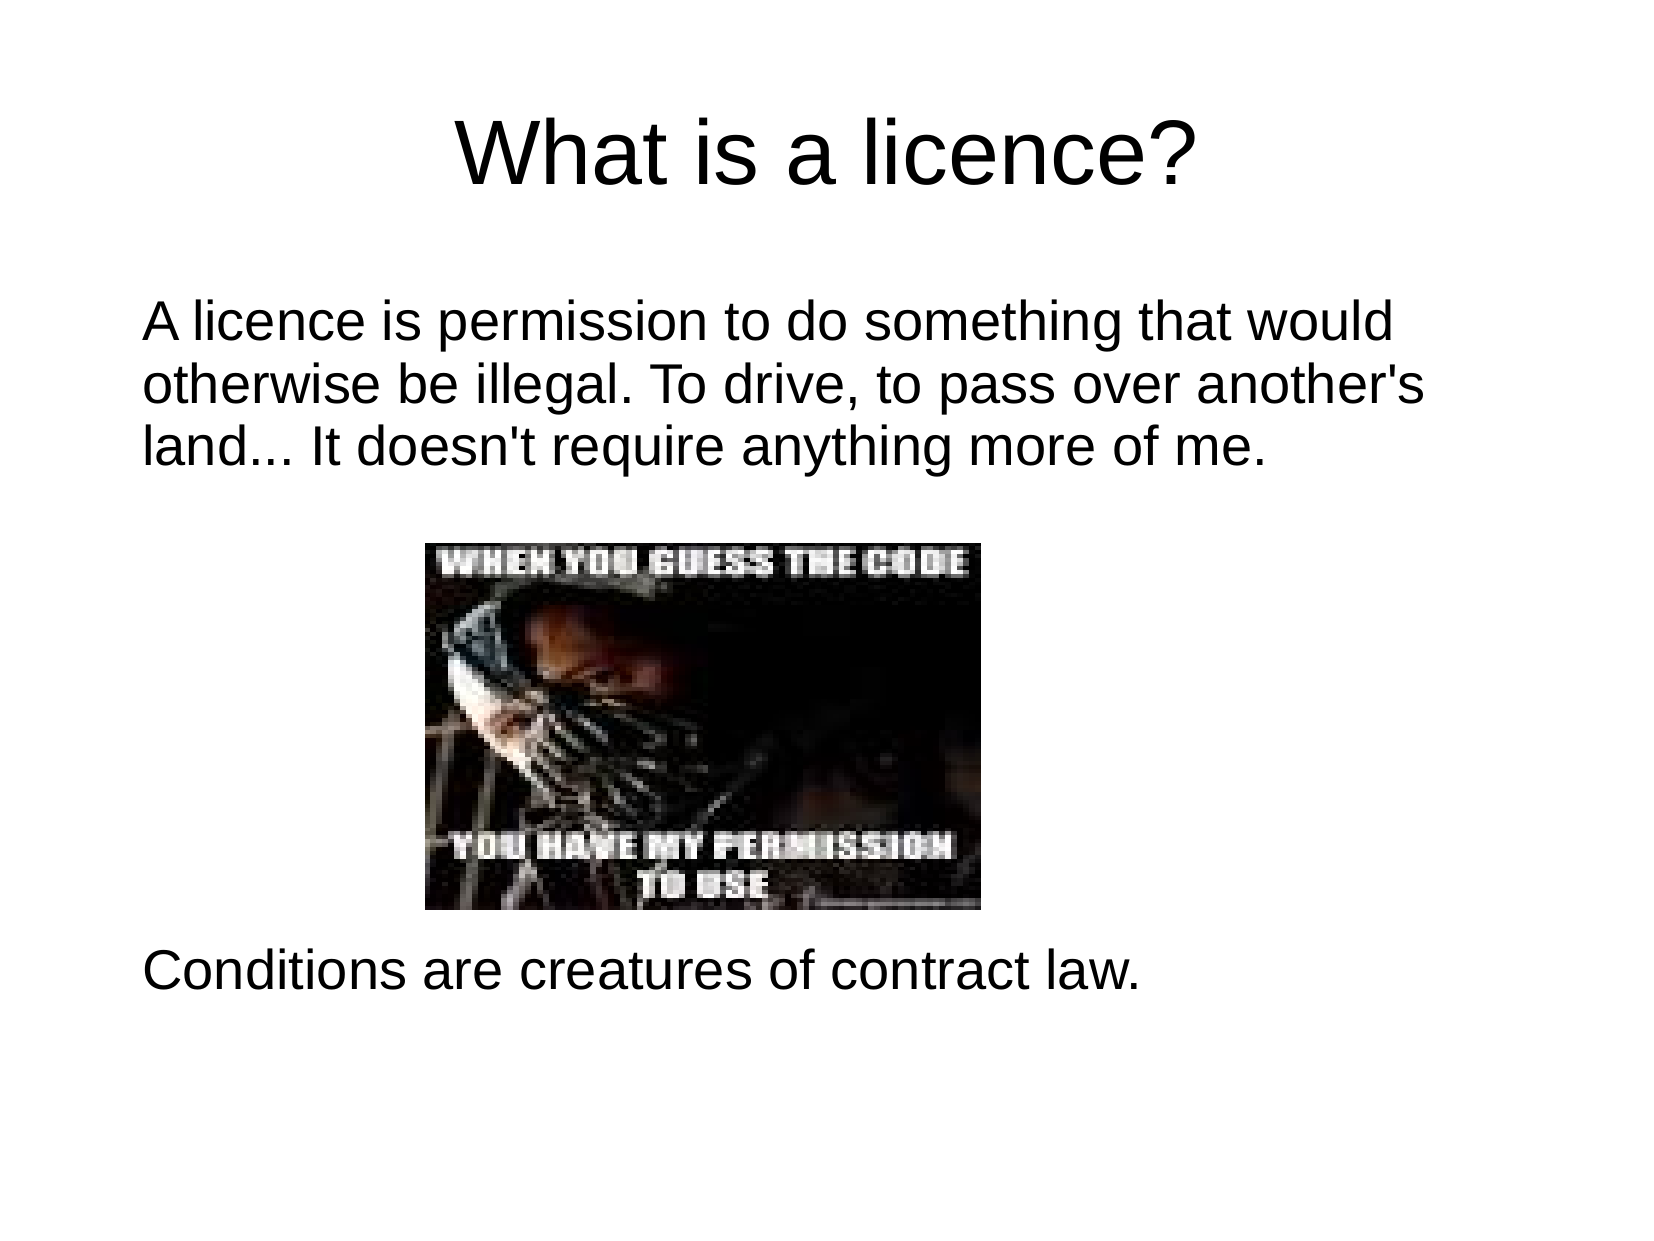

# What is a licence?
A licence is permission to do something that would otherwise be illegal. To drive, to pass over another's land... It doesn't require anything more of me.
Conditions are creatures of contract law.